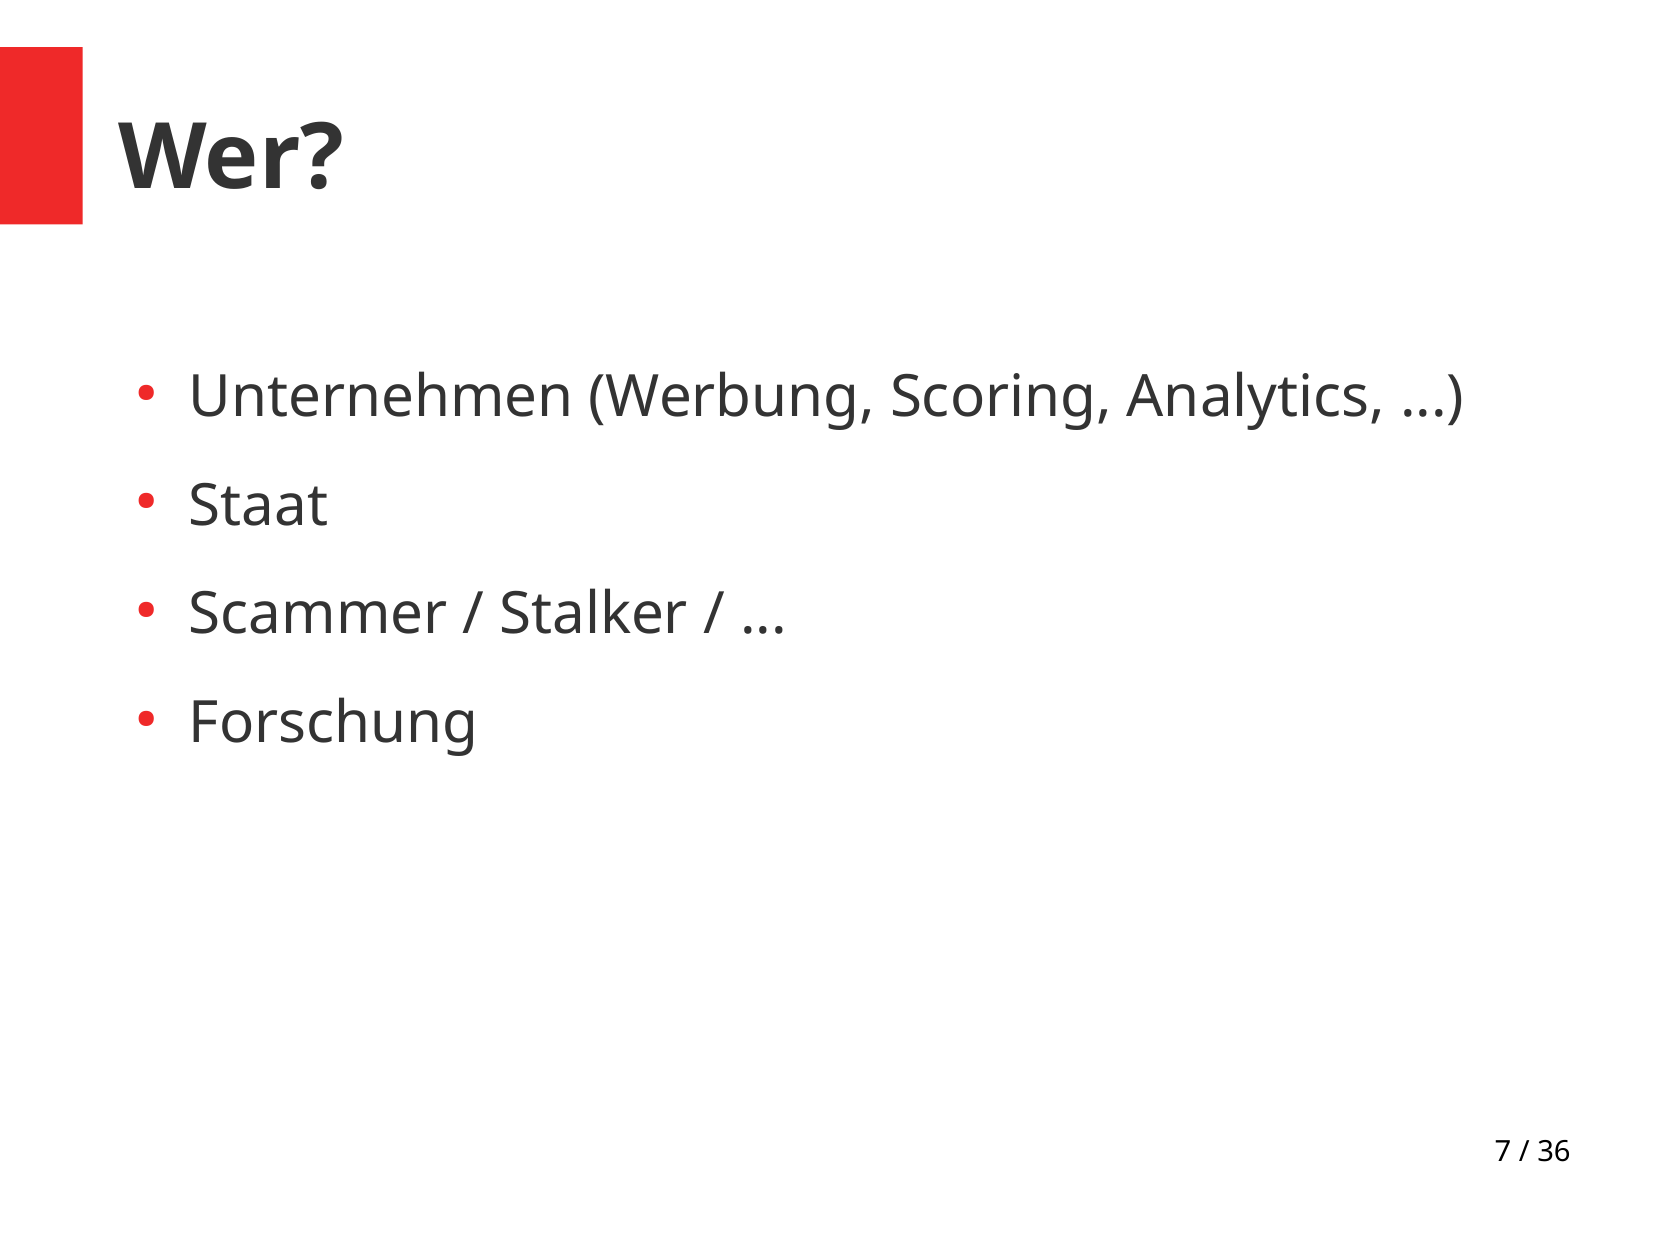

# Wer?
Unternehmen (Werbung, Scoring, Analytics, ...)
Staat
Scammer / Stalker / ...
Forschung
7